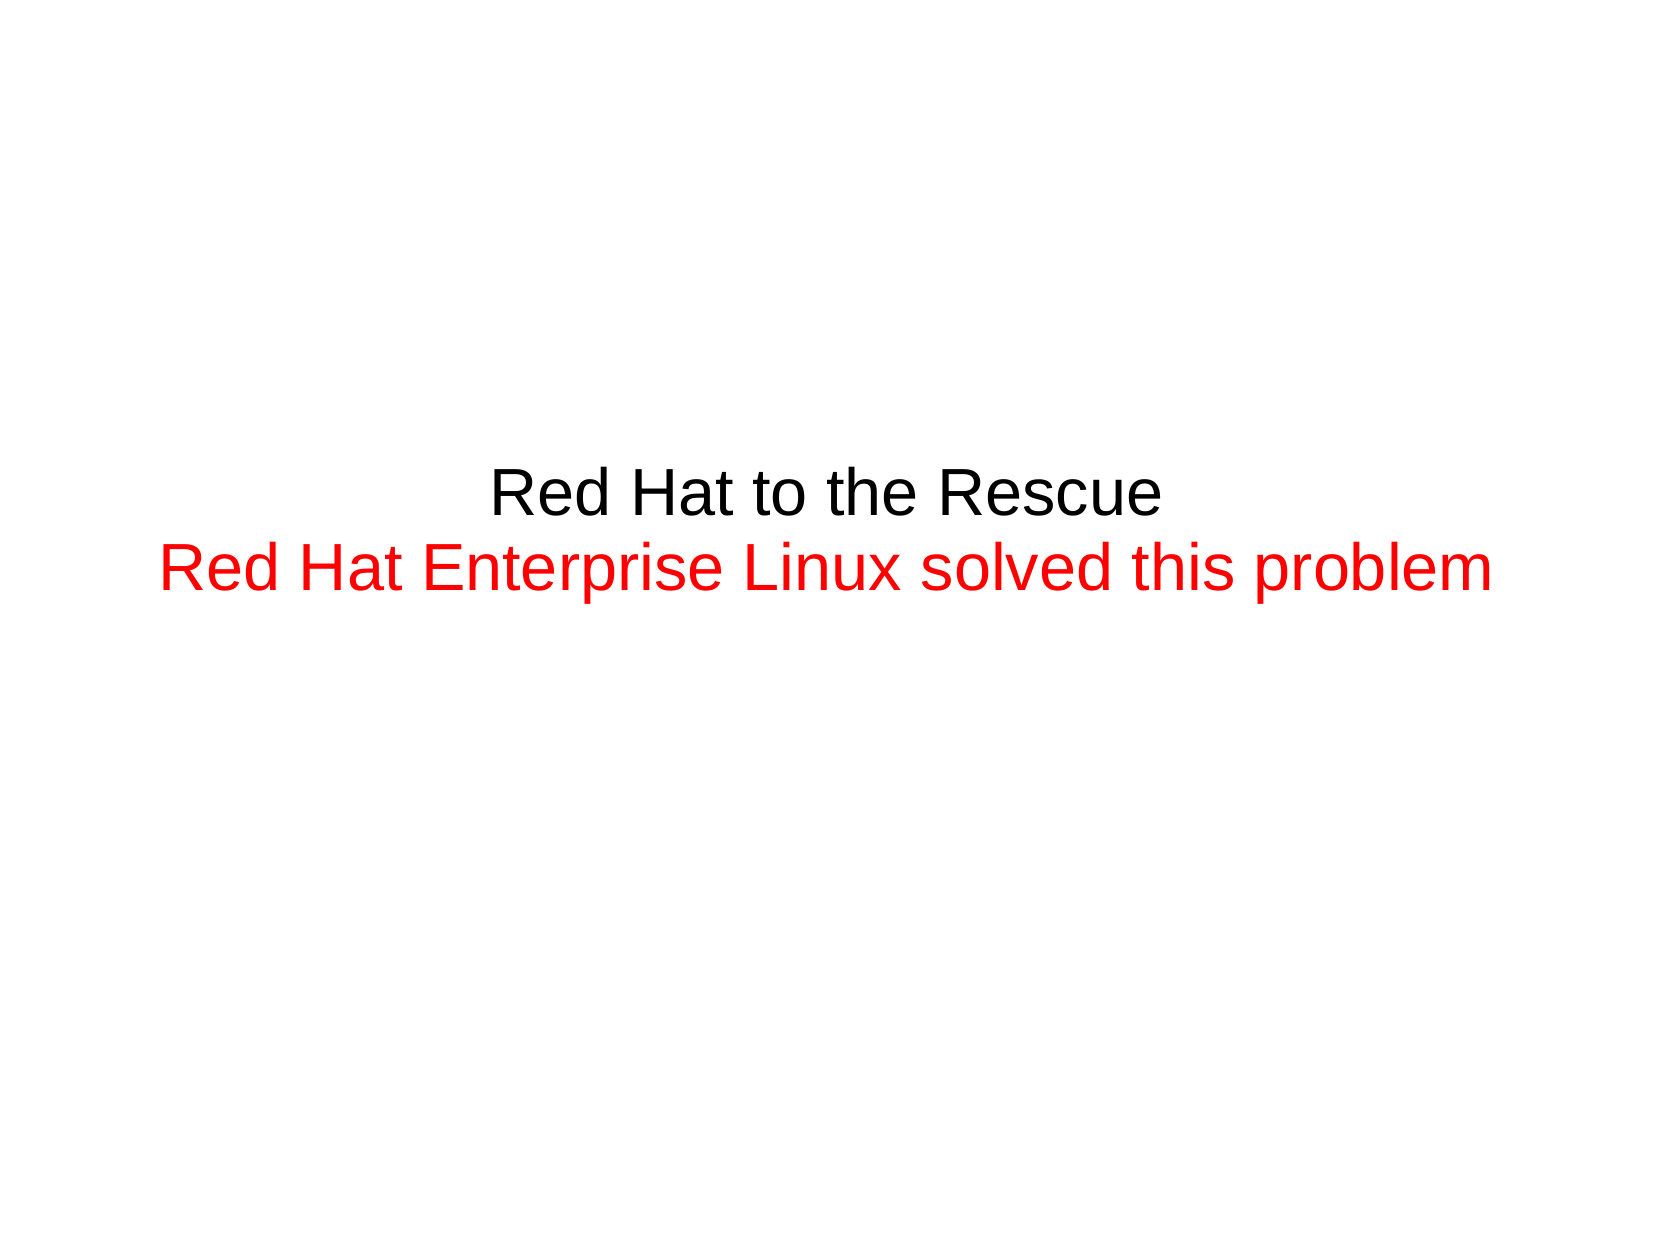

# Red Hat to the Rescue
Red Hat Enterprise Linux solved this problem